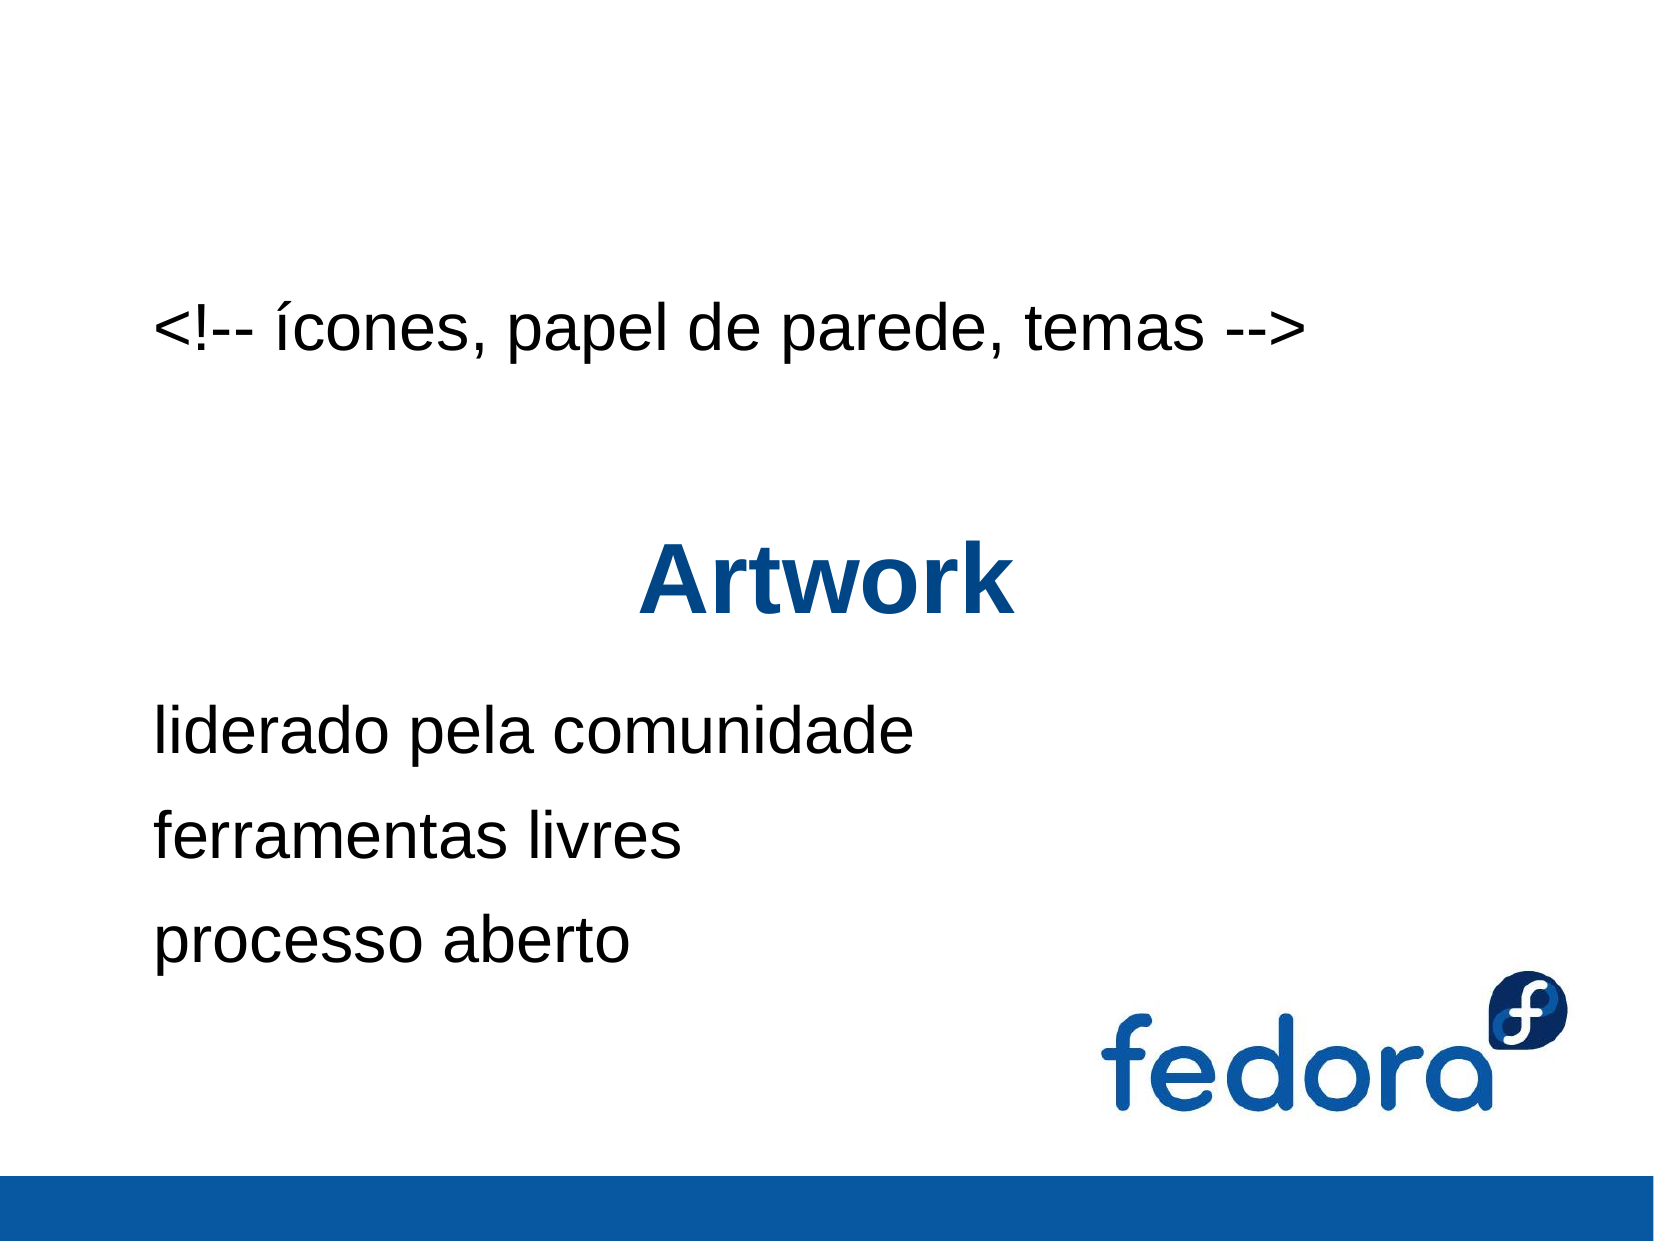

# Artwork
<!-- ícones, papel de parede, temas -->
liderado pela comunidade
ferramentas livres
processo aberto